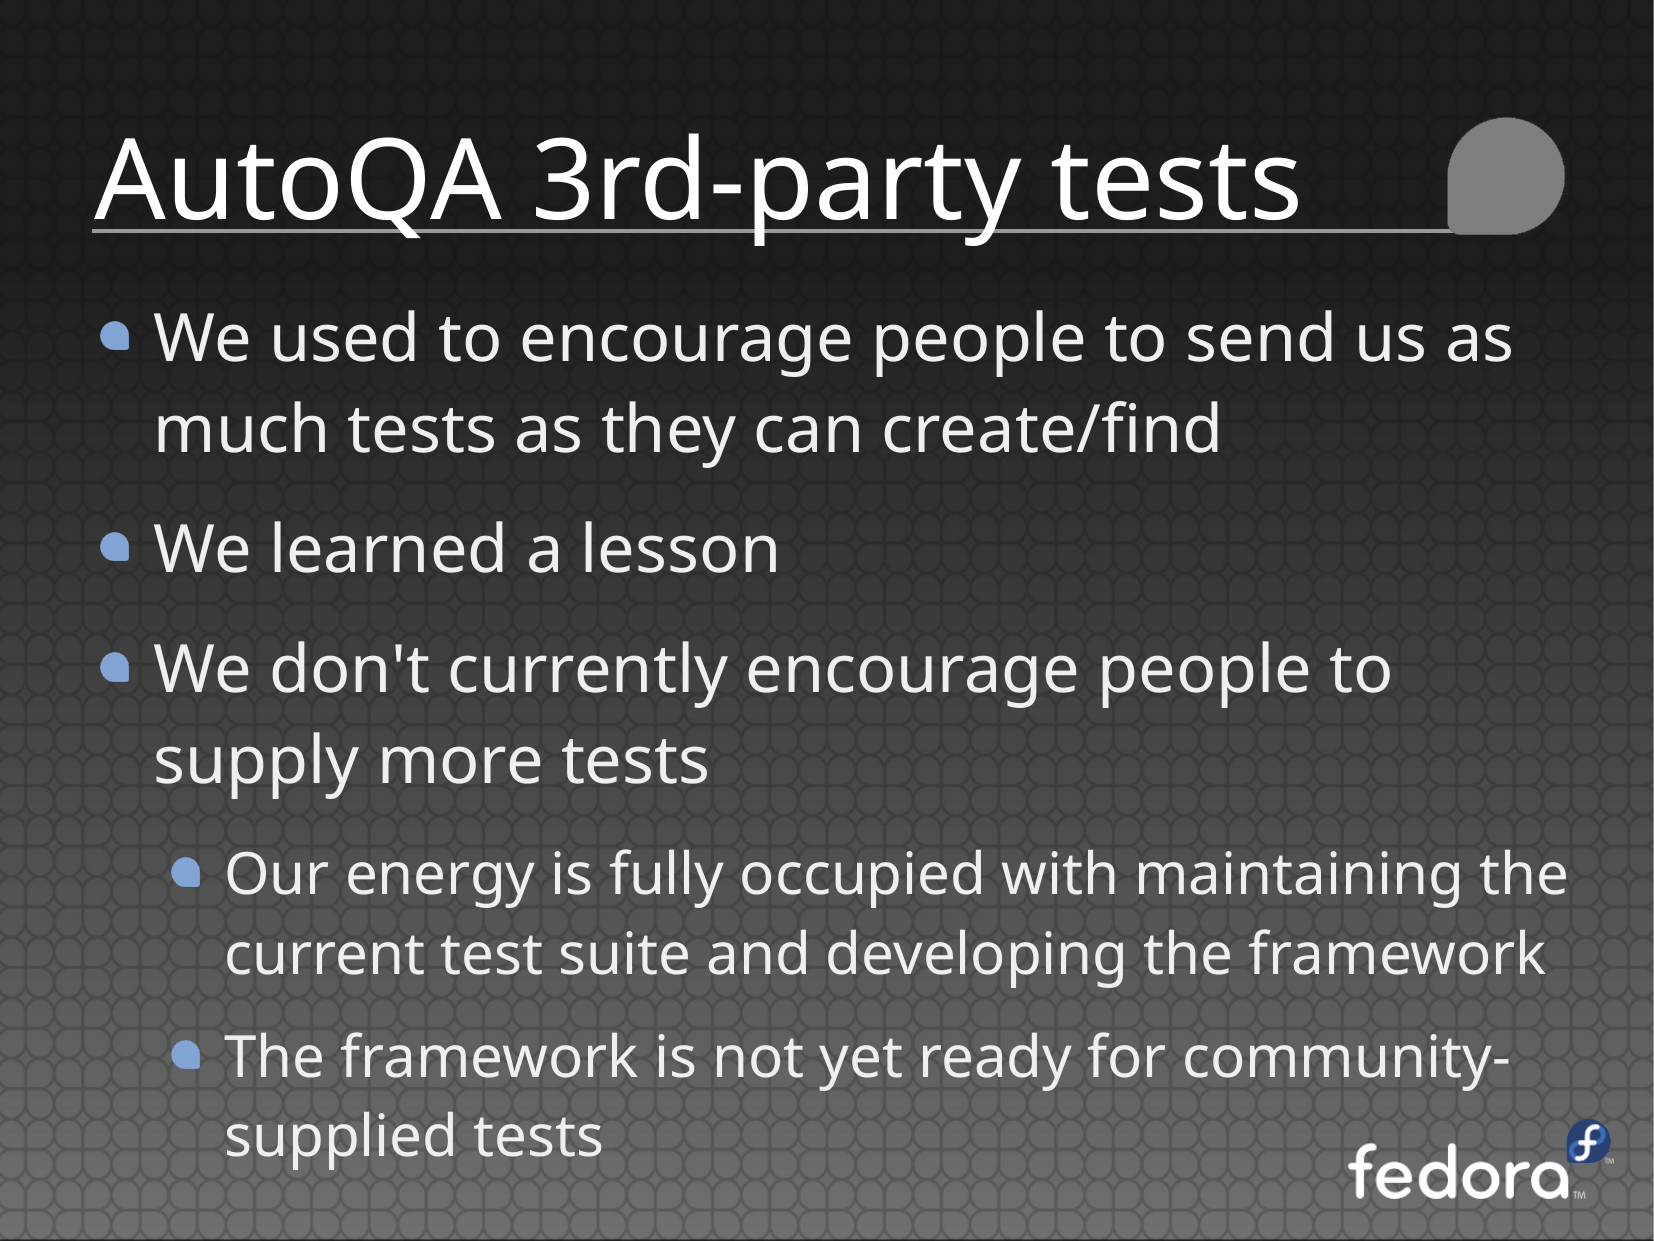

AutoQA 3rd-party tests
# We used to encourage people to send us as much tests as they can create/find
We learned a lesson
We don't currently encourage people to supply more tests
Our energy is fully occupied with maintaining the current test suite and developing the framework
The framework is not yet ready for community-supplied tests